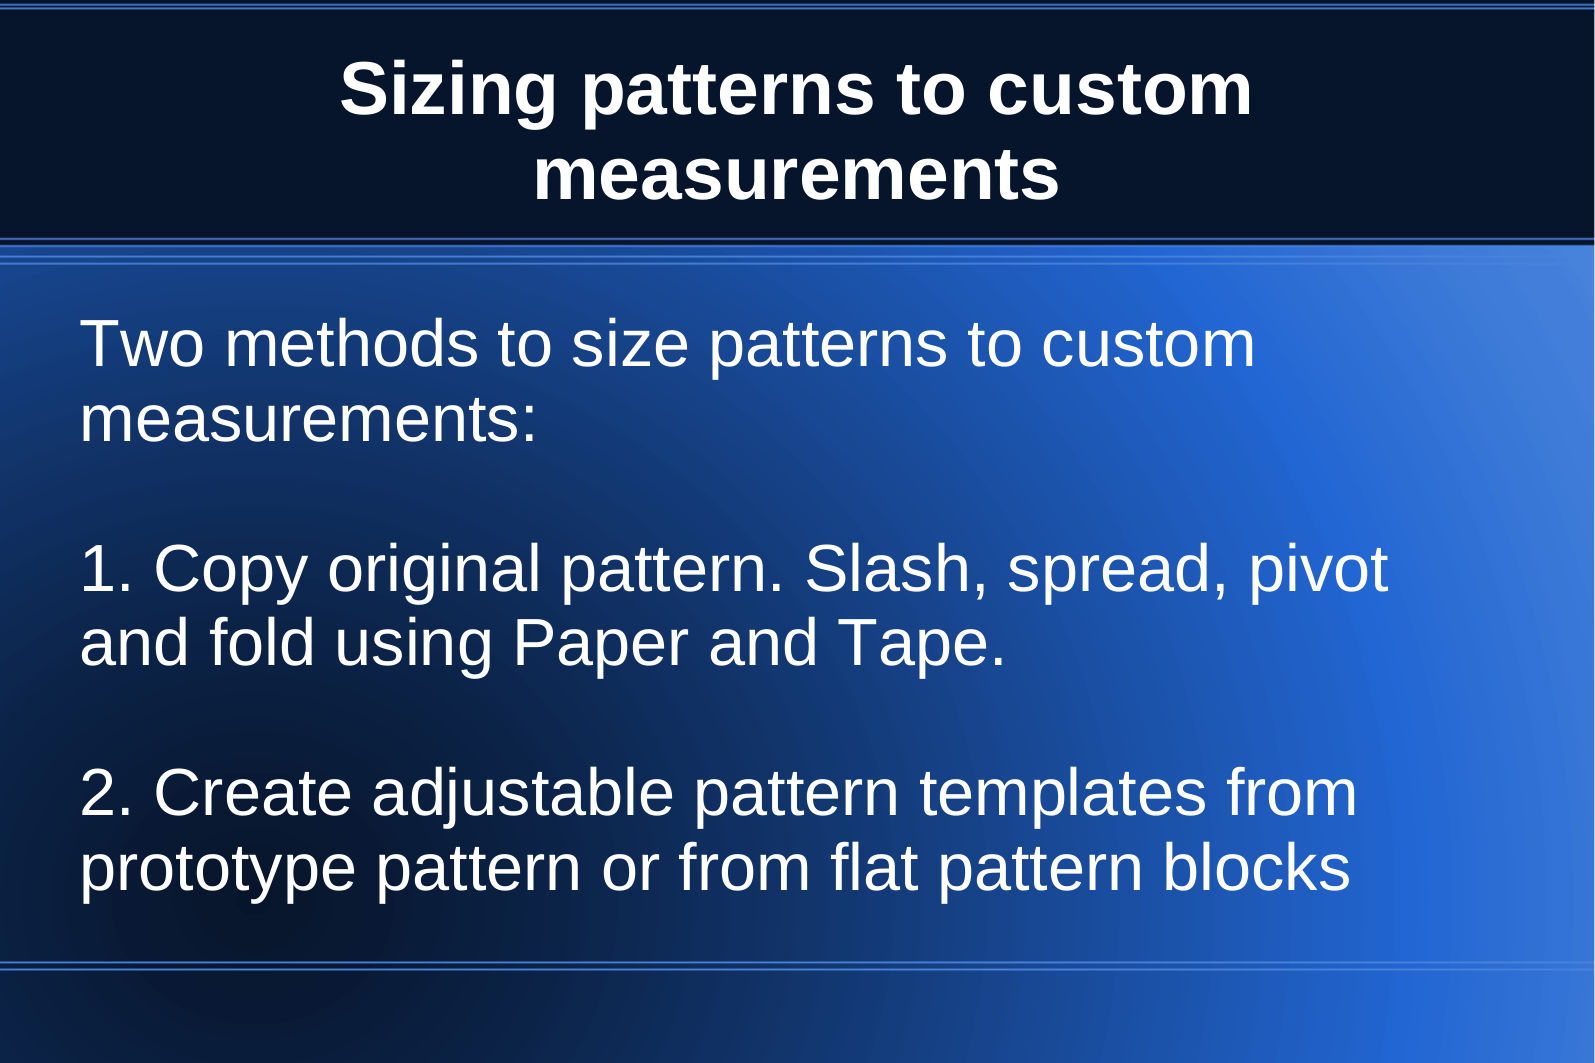

# Sizing patterns to custom measurements
Two methods to size patterns to custom measurements:
1. Copy original pattern. Slash, spread, pivot and fold using Paper and Tape.
2. Create adjustable pattern templates from prototype pattern or from flat pattern blocks